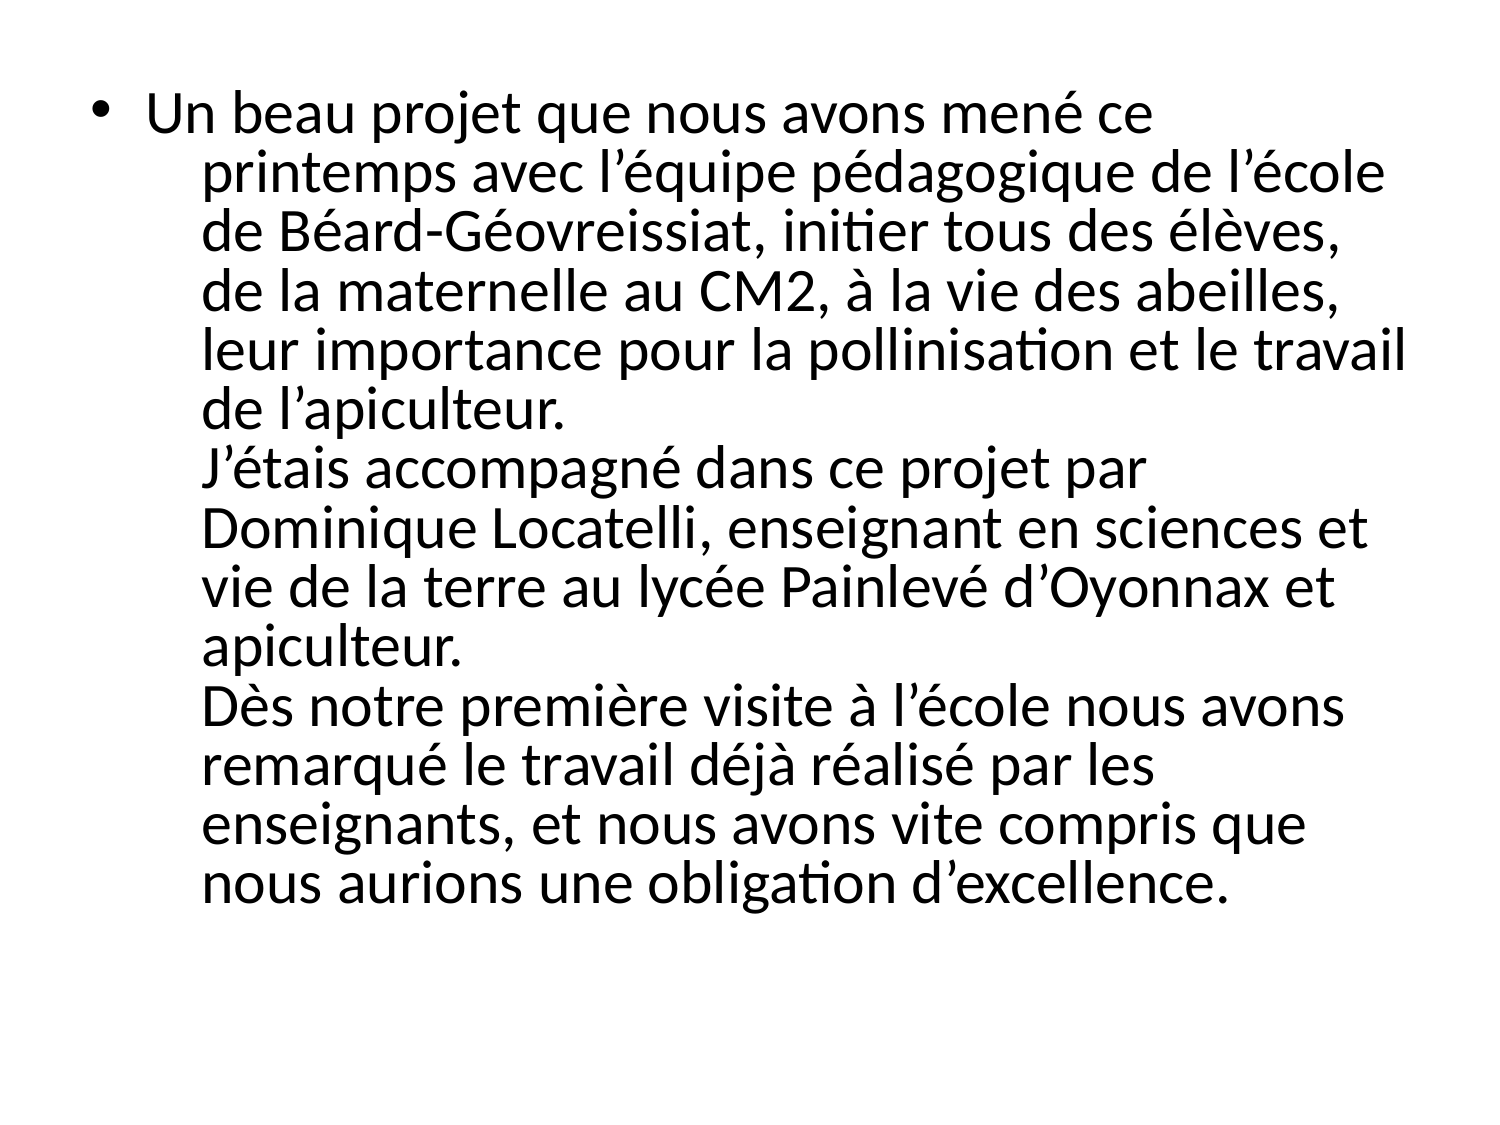

# Un beau projet que nous avons mené ce printemps avec l’équipe pédagogique de l’école de Béard-Géovreissiat, initier tous des élèves, de la maternelle au CM2, à la vie des abeilles, leur importance pour la pollinisation et le travail de l’apiculteur. J’étais accompagné dans ce projet par Dominique Locatelli, enseignant en sciences et vie de la terre au lycée Painlevé d’Oyonnax et apiculteur. Dès notre première visite à l’école nous avons remarqué le travail déjà réalisé par les enseignants, et nous avons vite compris que nous aurions une obligation d’excellence.